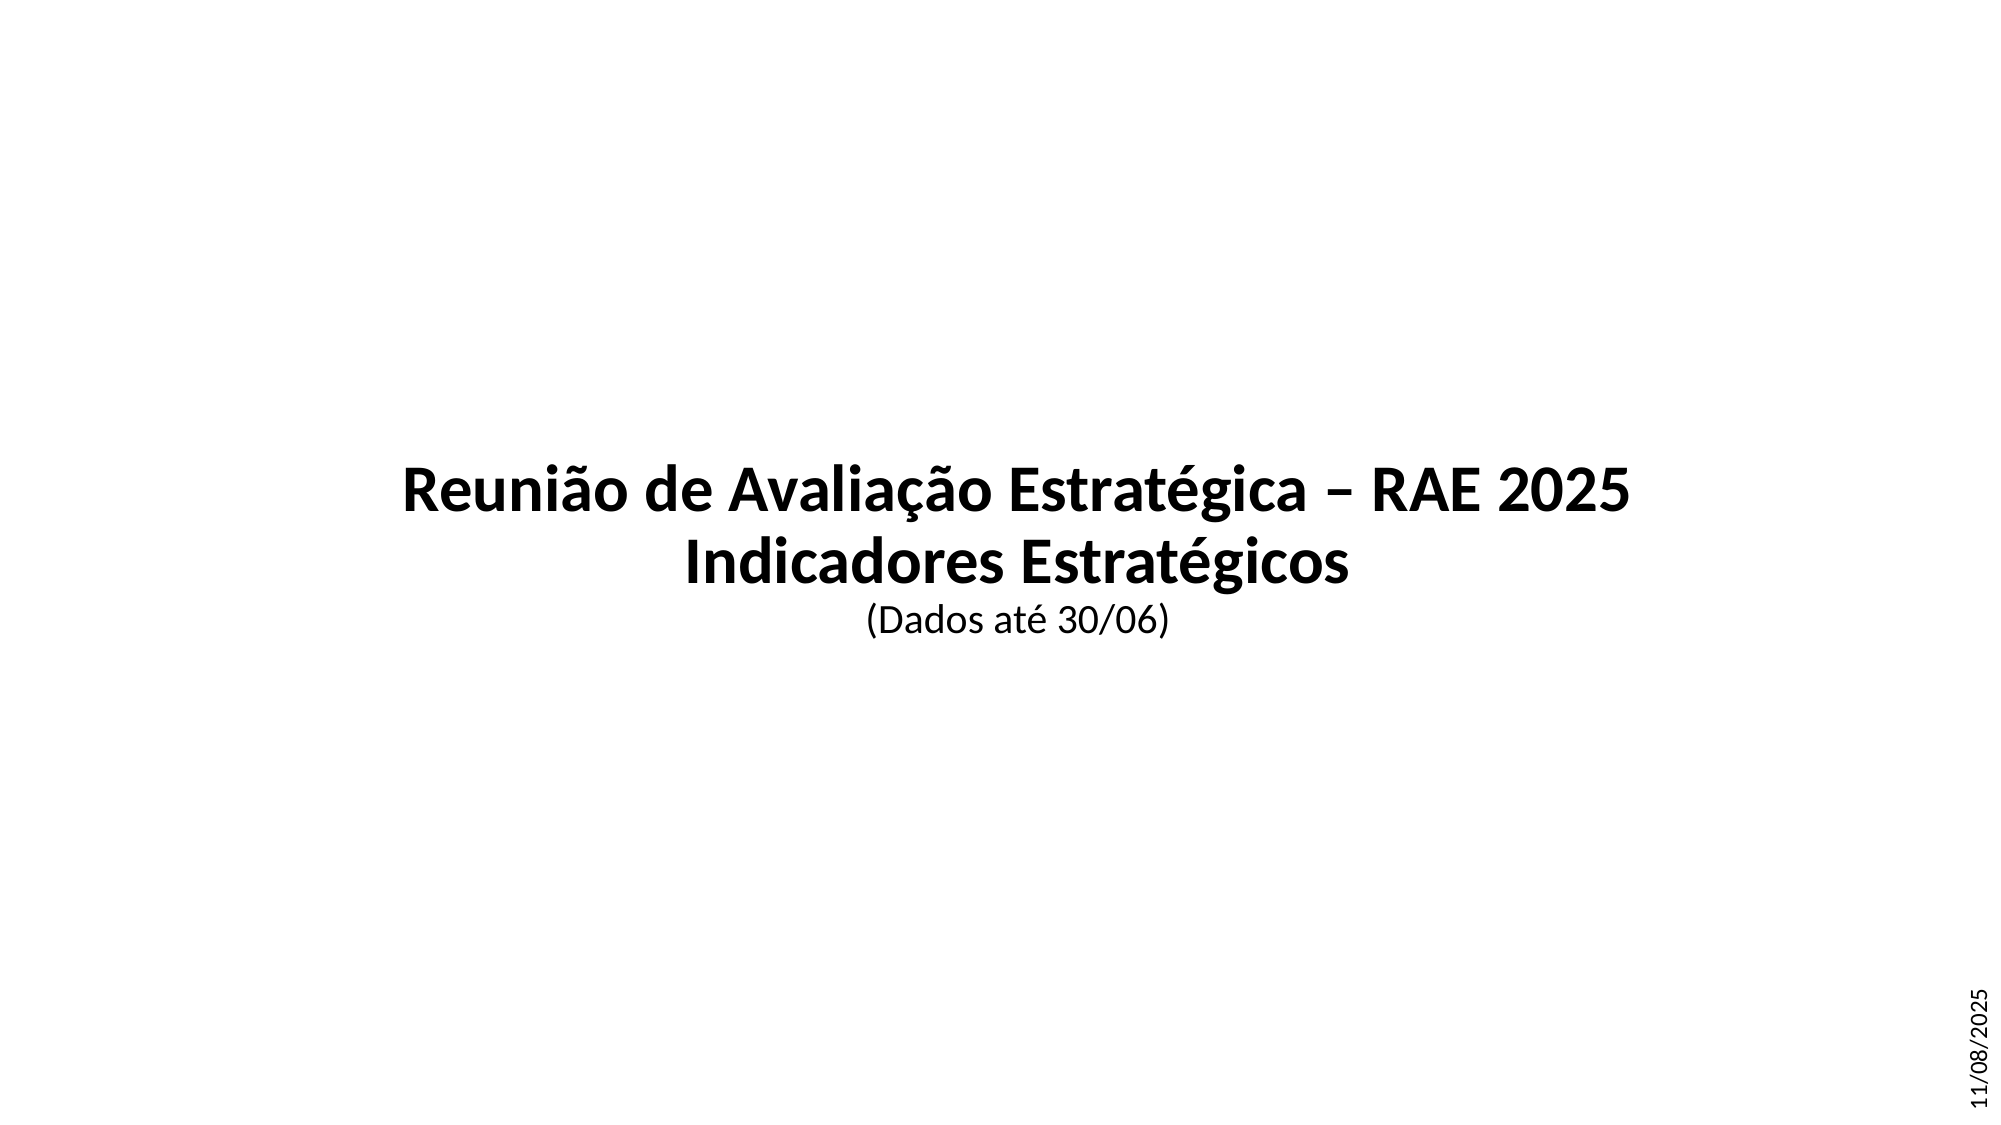

# Reunião de Avaliação Estratégica – RAE 2025 Indicadores Estratégicos (Dados até 30/06)
11/08/2025